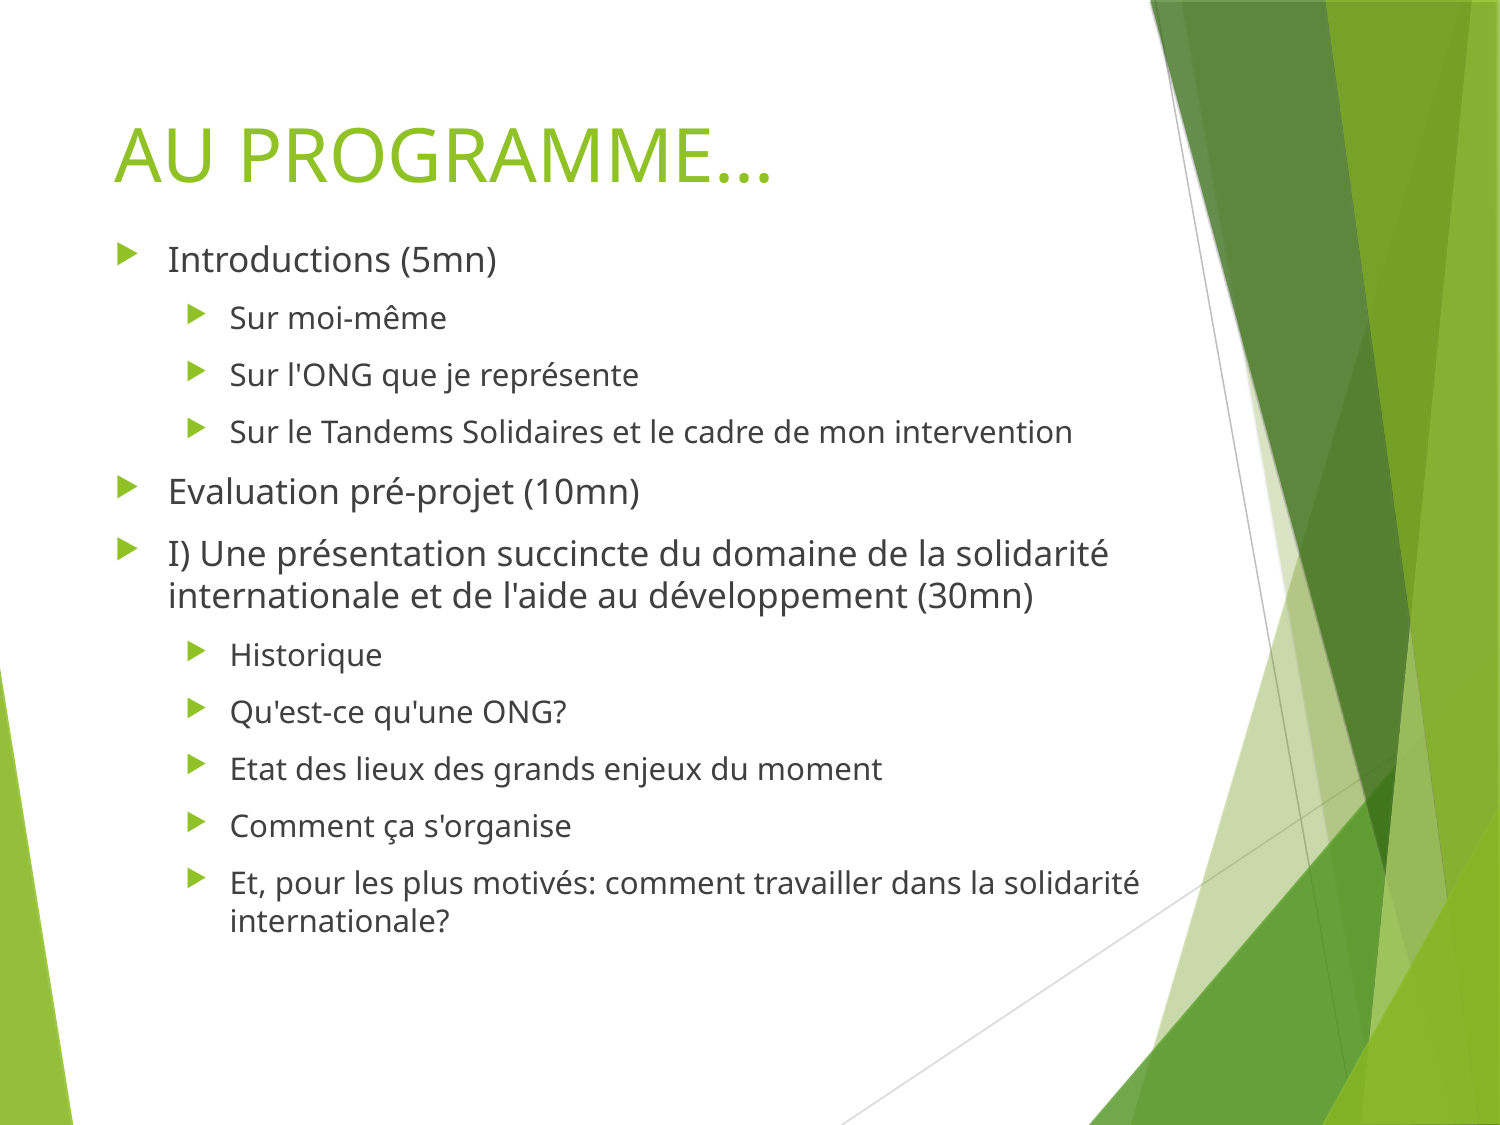

# AU PROGRAMME...
Introductions (5mn)
Sur moi-même
Sur l'ONG que je représente
Sur le Tandems Solidaires et le cadre de mon intervention
Evaluation pré-projet (10mn)
I) Une présentation succincte du domaine de la solidarité internationale et de l'aide au développement (30mn)
Historique
Qu'est-ce qu'une ONG?
Etat des lieux des grands enjeux du moment
Comment ça s'organise
Et, pour les plus motivés: comment travailler dans la solidarité internationale?